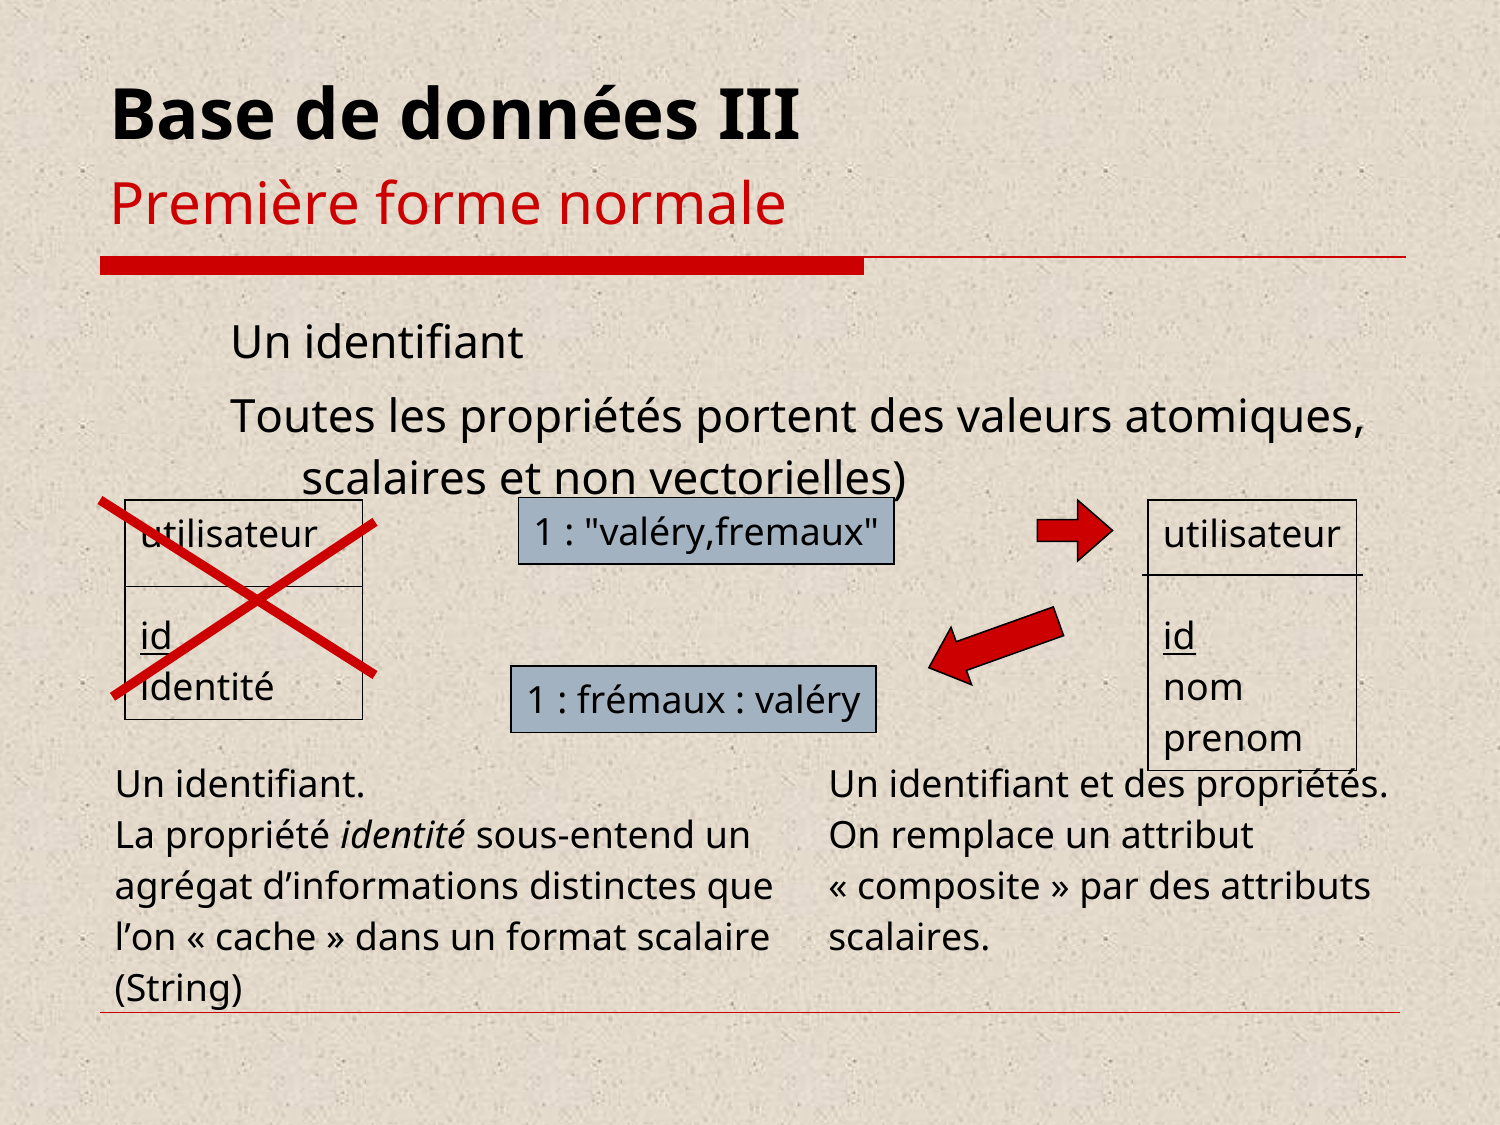

Base de données III
Première forme normale
# Un identifiant
Toutes les propriétés portent des valeurs atomiques, scalaires et non vectorielles)
1 : "valéry,fremaux"
utilisateur
id
identité
utilisateur
id
nom
prenom
1 : frémaux : valéry
Un identifiant.
La propriété identité sous-entend un agrégat d’informations distinctes que l’on « cache » dans un format scalaire (String)
Un identifiant et des propriétés.
On remplace un attribut
« composite » par des attributs
scalaires.